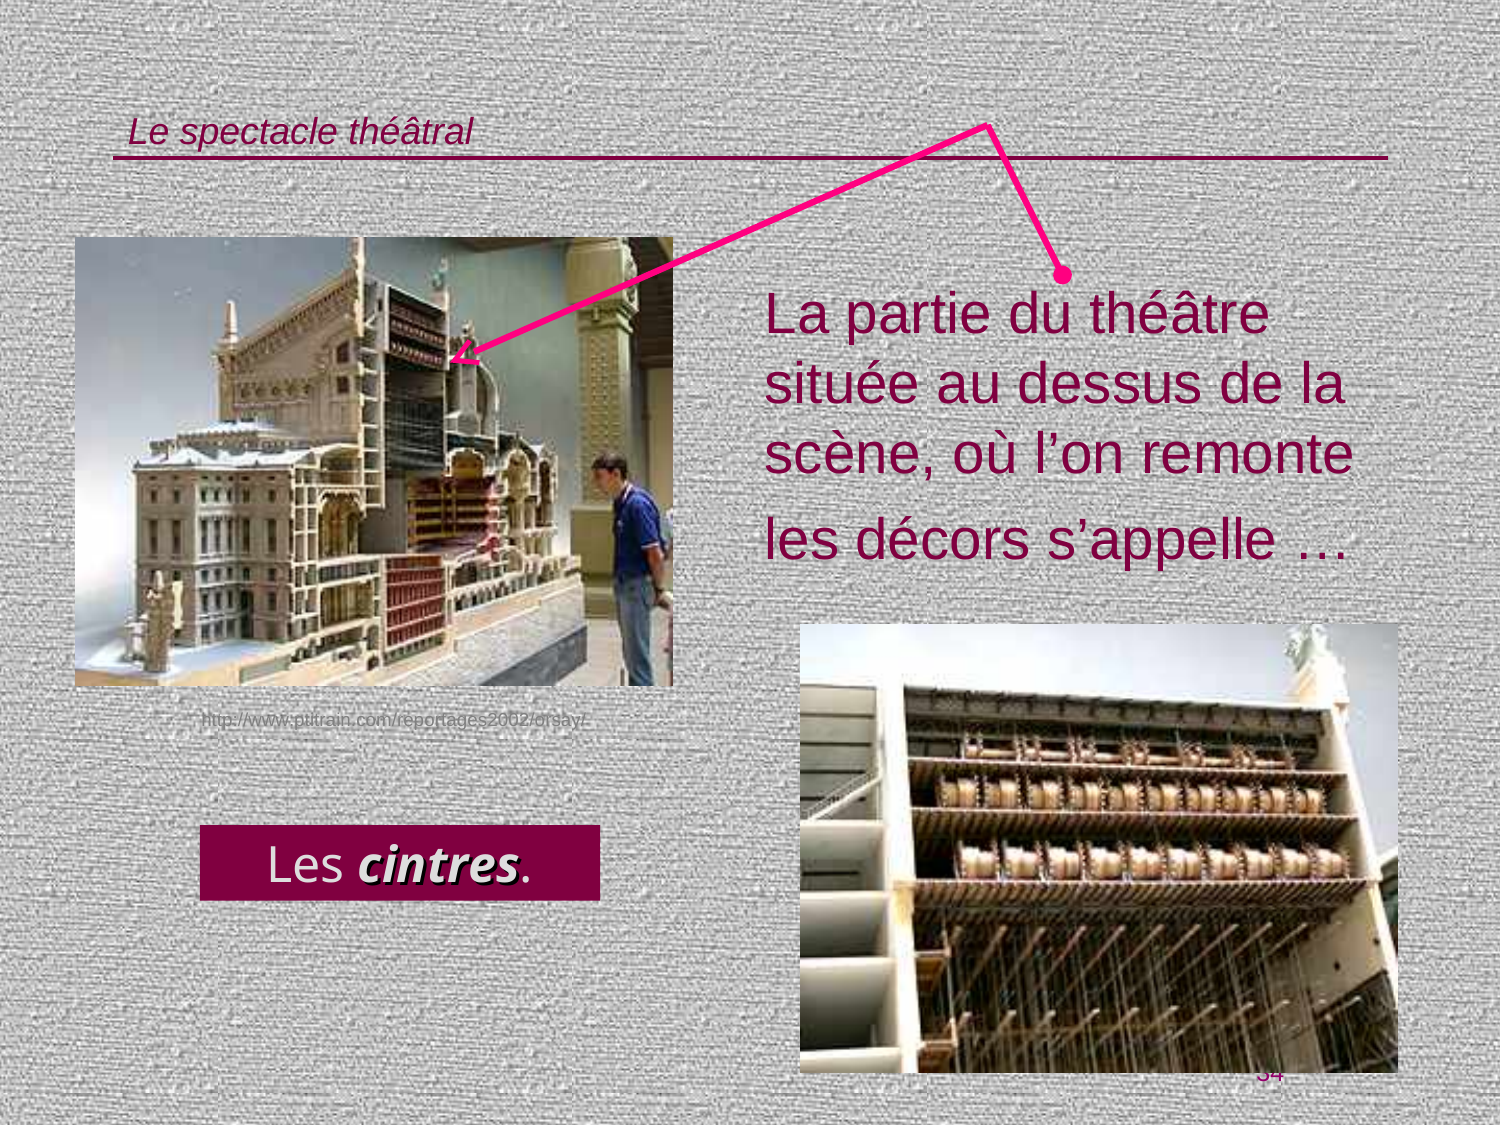

La partie du théâtre située au dessus de la scène, où l’on remonte les décors s’appelle …
http://www.ptitrain.com/reportages2002/orsay/
Les cintres.
34